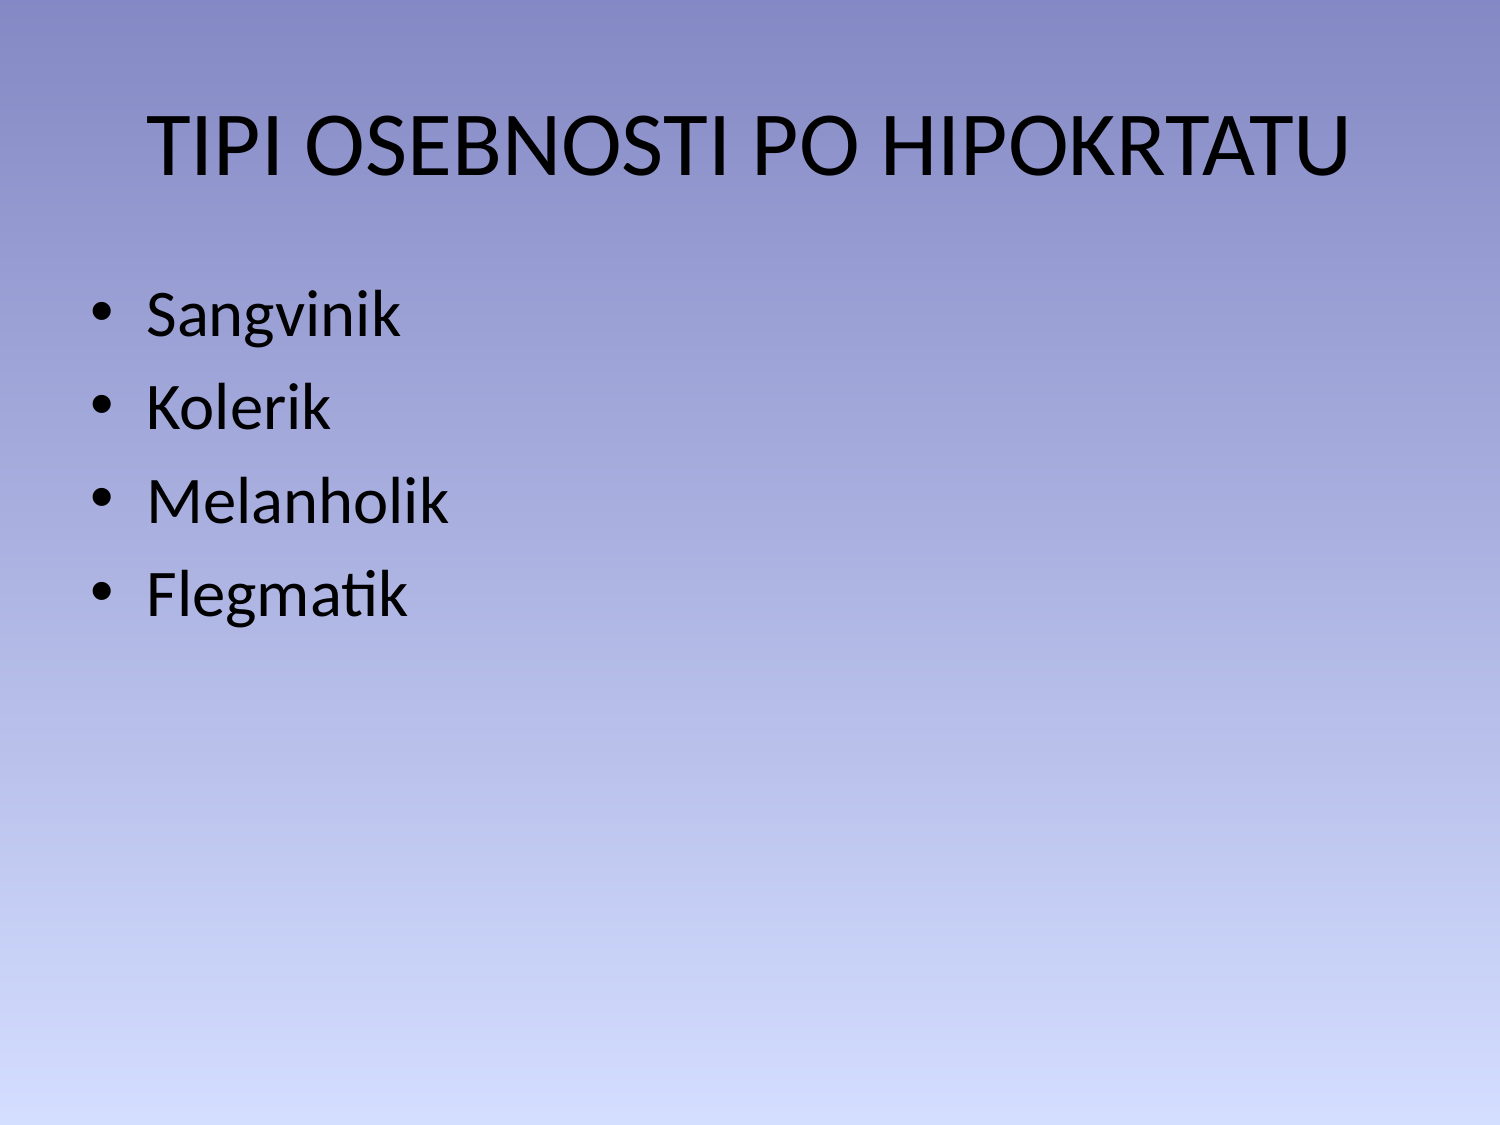

# TIPI OSEBNOSTI PO HIPOKRTATU
Sangvinik
Kolerik
Melanholik
Flegmatik